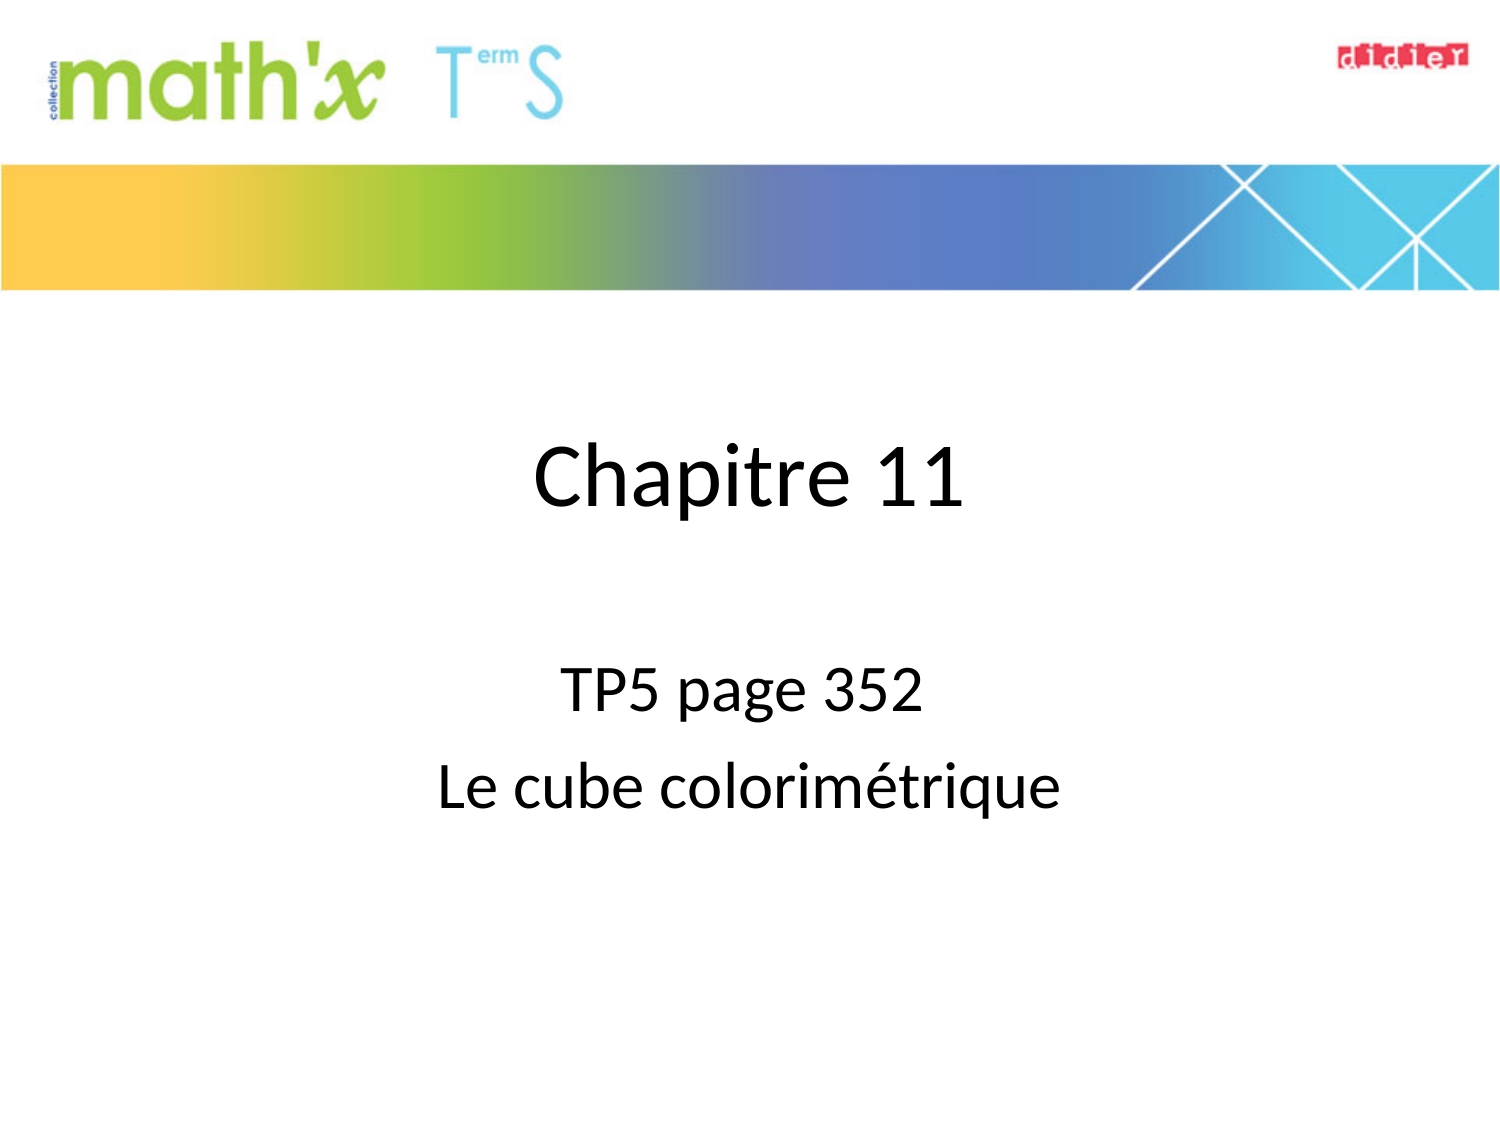

# Chapitre 11
TP5 page 352
Le cube colorimétrique